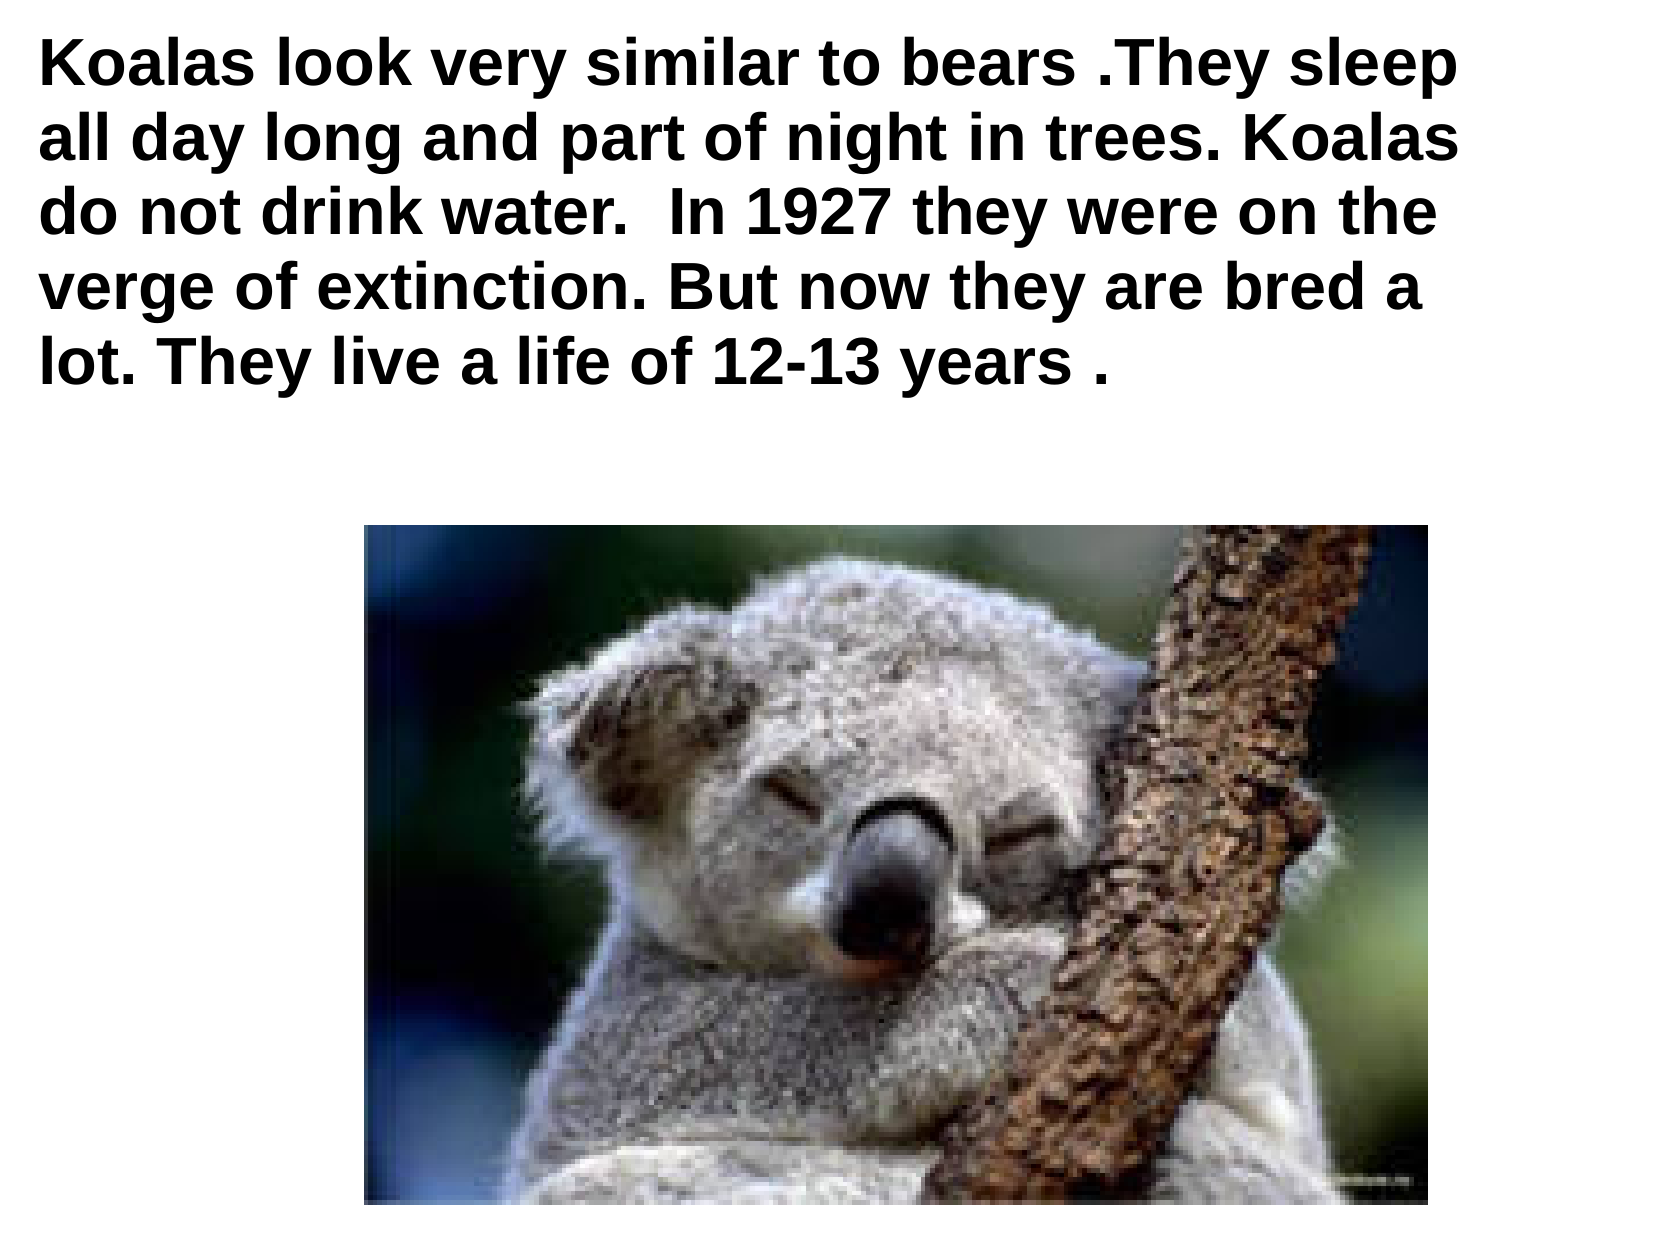

Koalas look very similar to bears .They sleep all day long and part of night in trees. Koalas do not drink water. In 1927 they were on the verge of extinction. But now they are bred a lot. They live a life of 12-13 years .